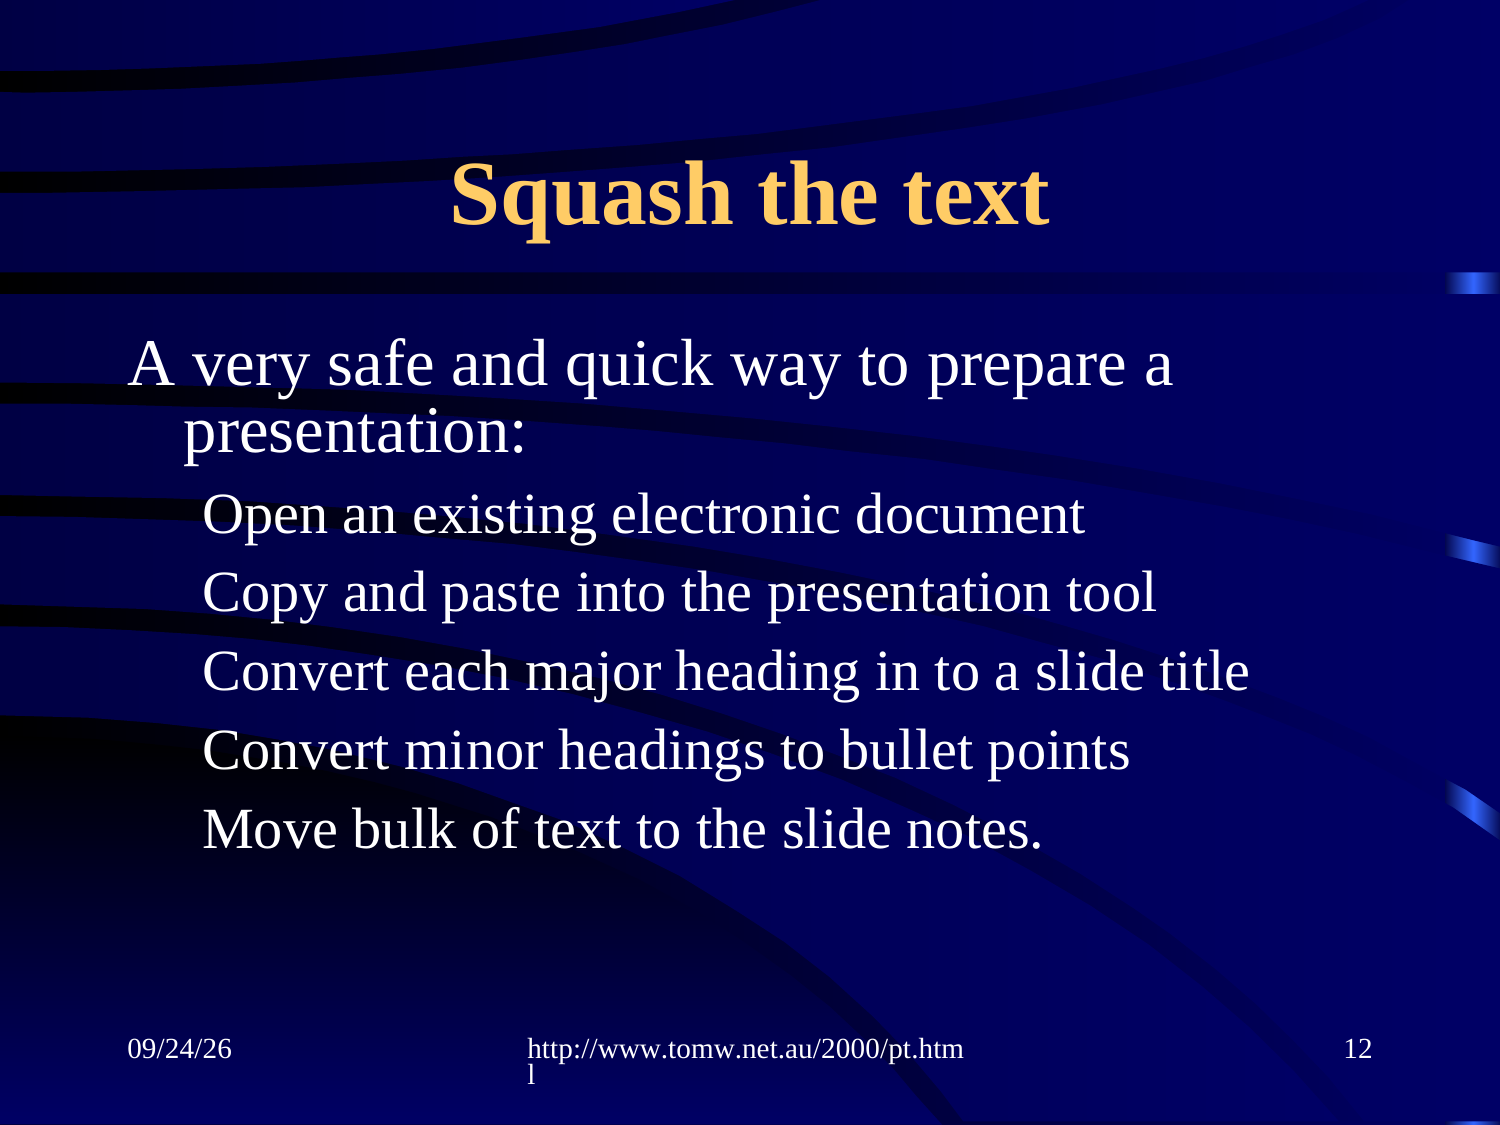

# Squash the text
A very safe and quick way to prepare a presentation:
Open an existing electronic document
Copy and paste into the presentation tool
Convert each major heading in to a slide title
Convert minor headings to bullet points
Move bulk of text to the slide notes.
http://www.tomw.net.au/2000/pt.html
12